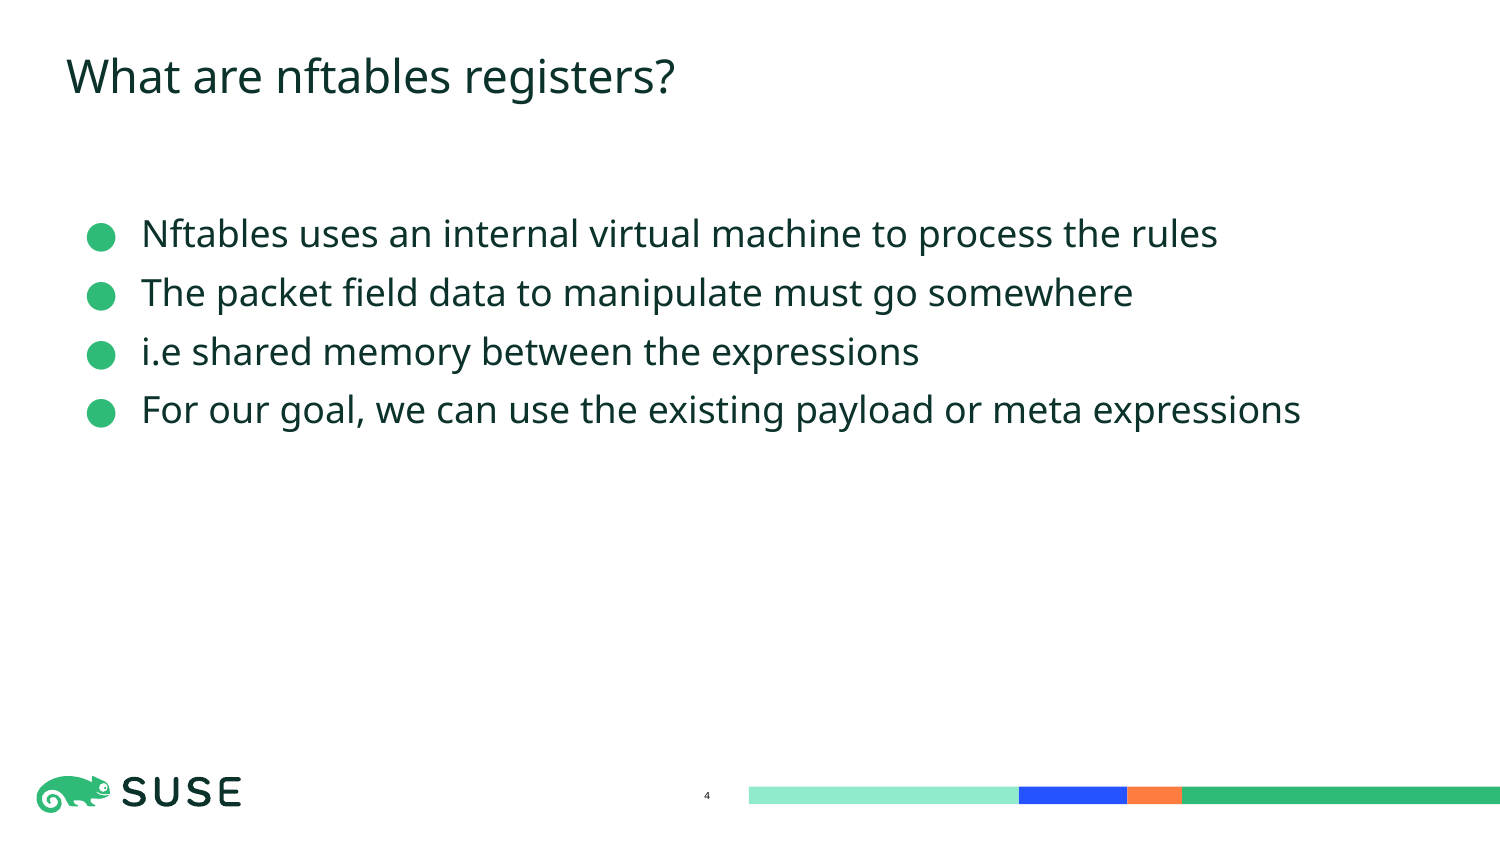

What are nftables registers?
# Nftables uses an internal virtual machine to process the rules
The packet field data to manipulate must go somewhere
i.e shared memory between the expressions
For our goal, we can use the existing payload or meta expressions